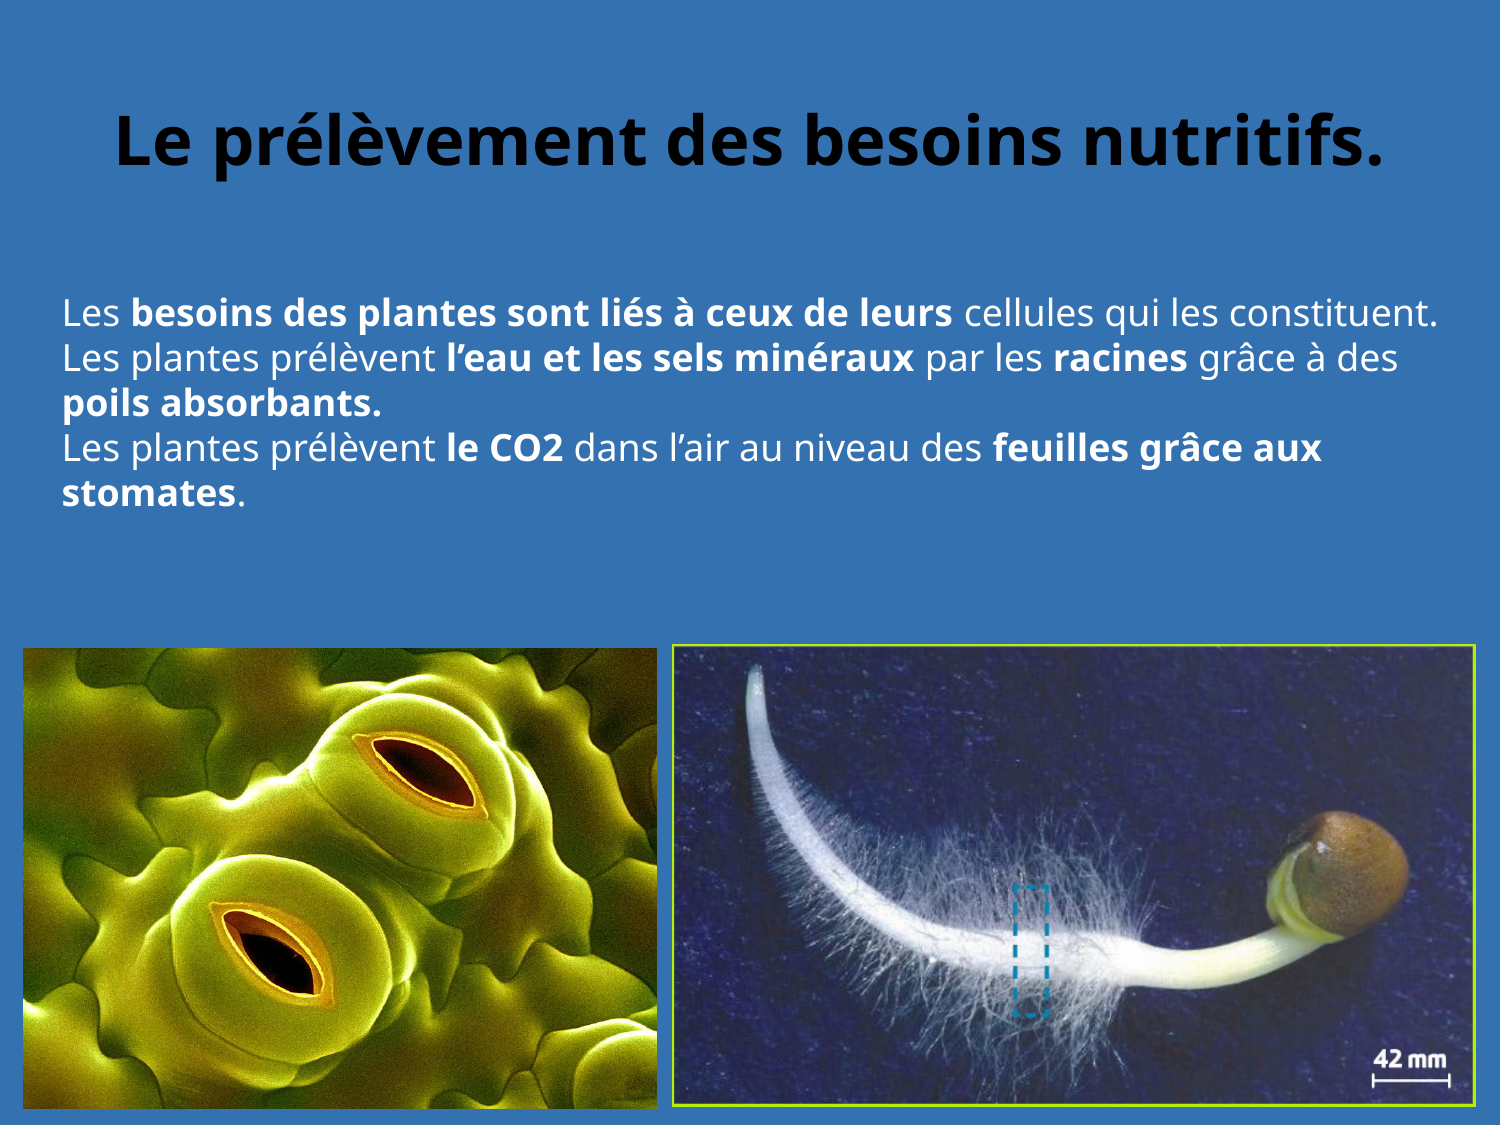

Le prélèvement des besoins nutritifs.
Les besoins des plantes sont liés à ceux de leurs cellules qui les constituent.
Les plantes prélèvent l’eau et les sels minéraux par les racines grâce à des poils absorbants.
Les plantes prélèvent le CO2 dans l’air au niveau des feuilles grâce aux stomates.